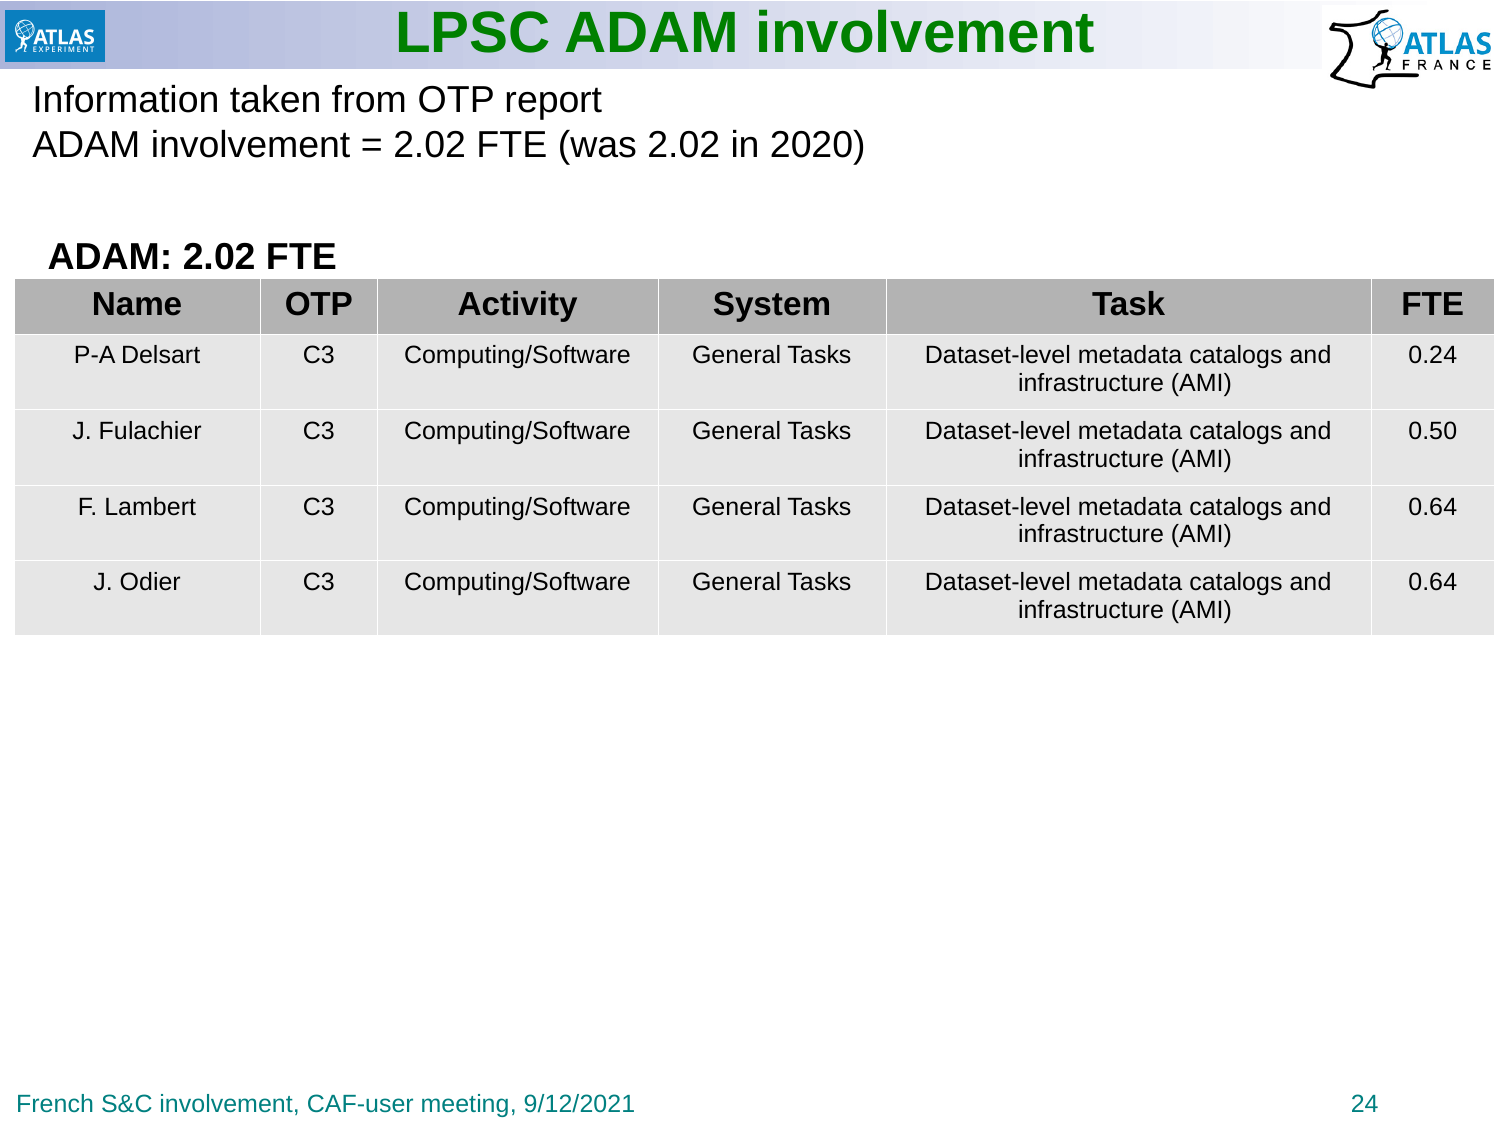

LPSC ADAM involvement
Information taken from OTP report
ADAM involvement = 2.02 FTE (was 2.02 in 2020)
ADAM: 2.02 FTE
| Name | OTP | Activity | System | Task | FTE |
| --- | --- | --- | --- | --- | --- |
| P-A Delsart | C3 | Computing/Software | General Tasks | Dataset-level metadata catalogs and infrastructure (AMI) | 0.24 |
| J. Fulachier | C3 | Computing/Software | General Tasks | Dataset-level metadata catalogs and infrastructure (AMI) | 0.50 |
| F. Lambert | C3 | Computing/Software | General Tasks | Dataset-level metadata catalogs and infrastructure (AMI) | 0.64 |
| J. Odier | C3 | Computing/Software | General Tasks | Dataset-level metadata catalogs and infrastructure (AMI) | 0.64 |